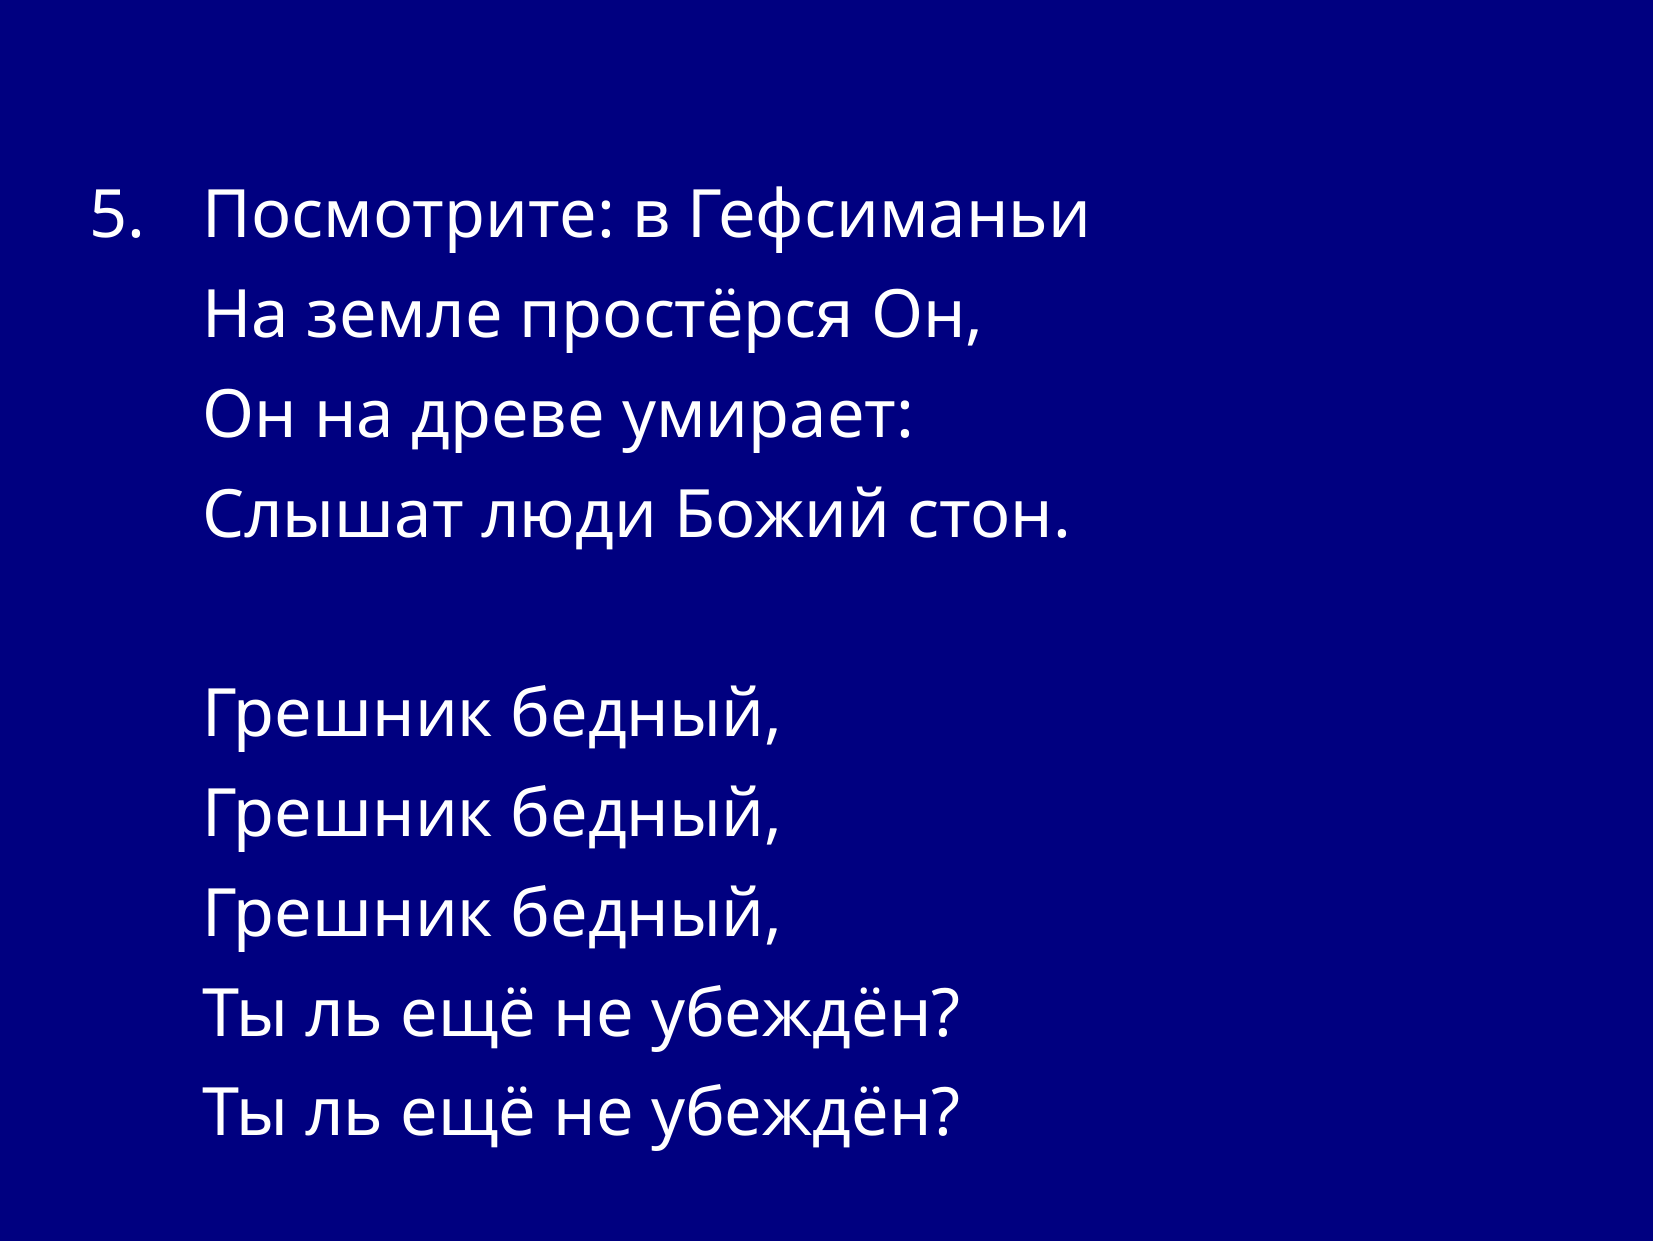

5.	Посмотрите: в Гефсиманьи
	На земле простёрся Он,
	Он на древе умирает:
	Слышат люди Божий стон.
	Грешник бедный,
	Грешник бедный,
	Грешник бедный,
	Ты ль ещё не убеждён?
	Ты ль ещё не убеждён?